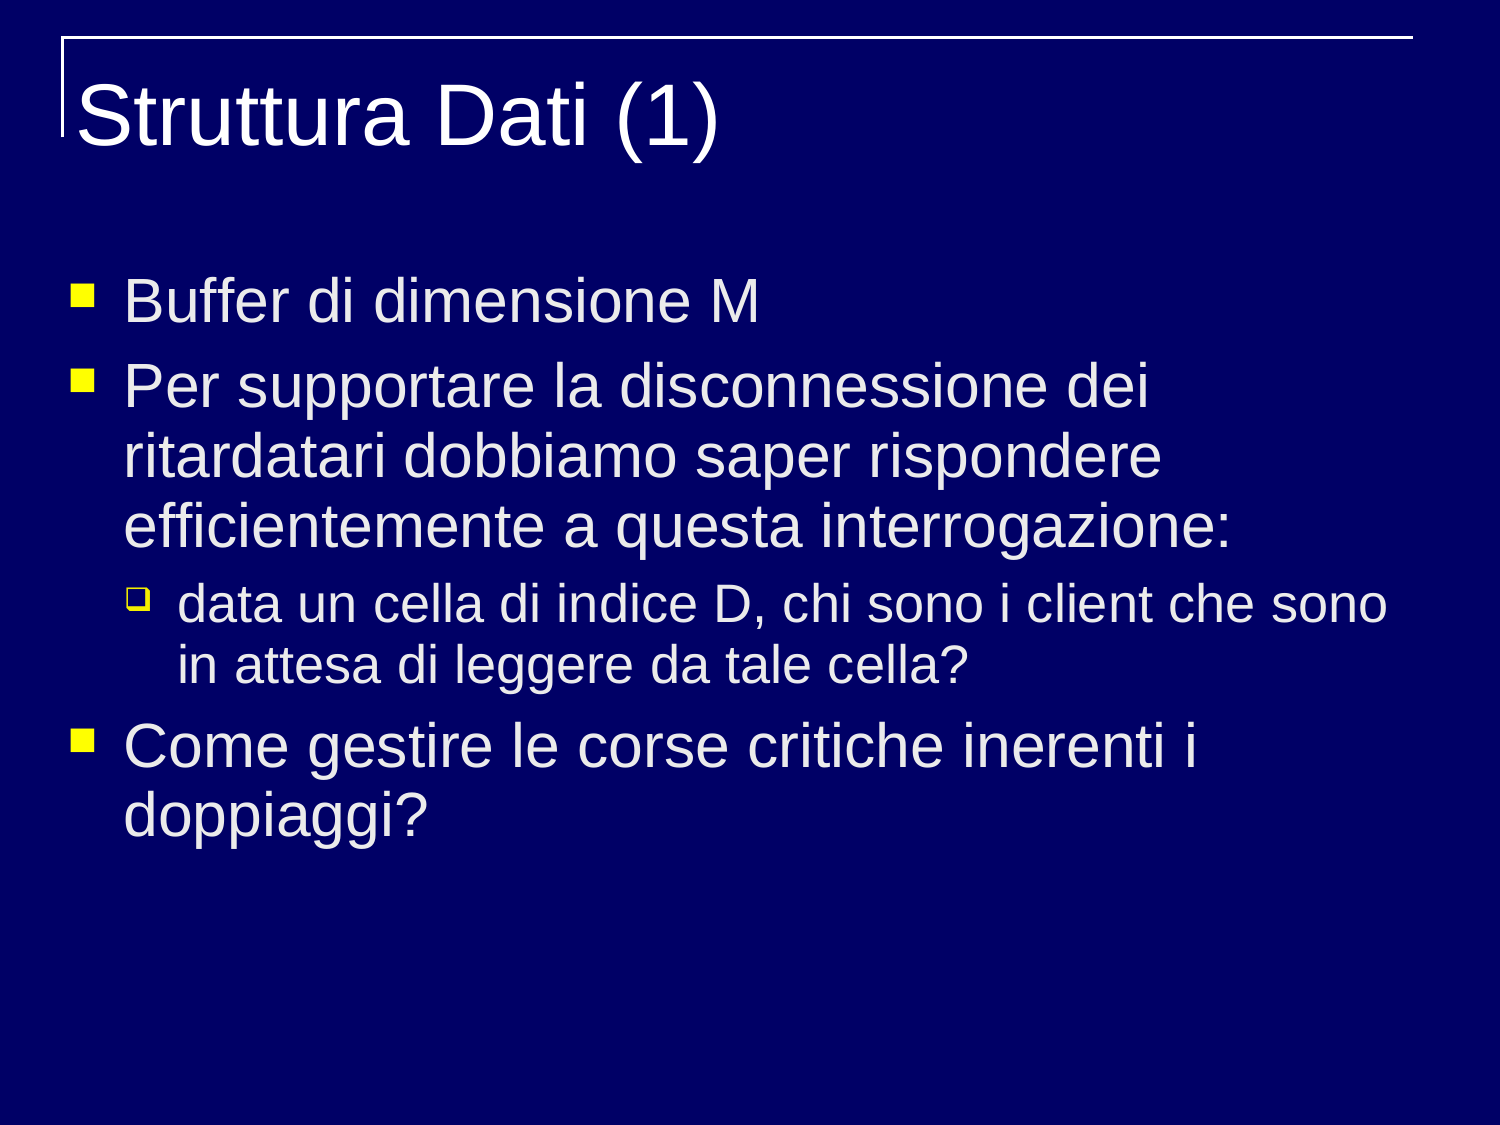

# Struttura Dati (1)
Buffer di dimensione M
Per supportare la disconnessione dei ritardatari dobbiamo saper rispondere efficientemente a questa interrogazione:
data un cella di indice D, chi sono i client che sono in attesa di leggere da tale cella?
Come gestire le corse critiche inerenti i doppiaggi?